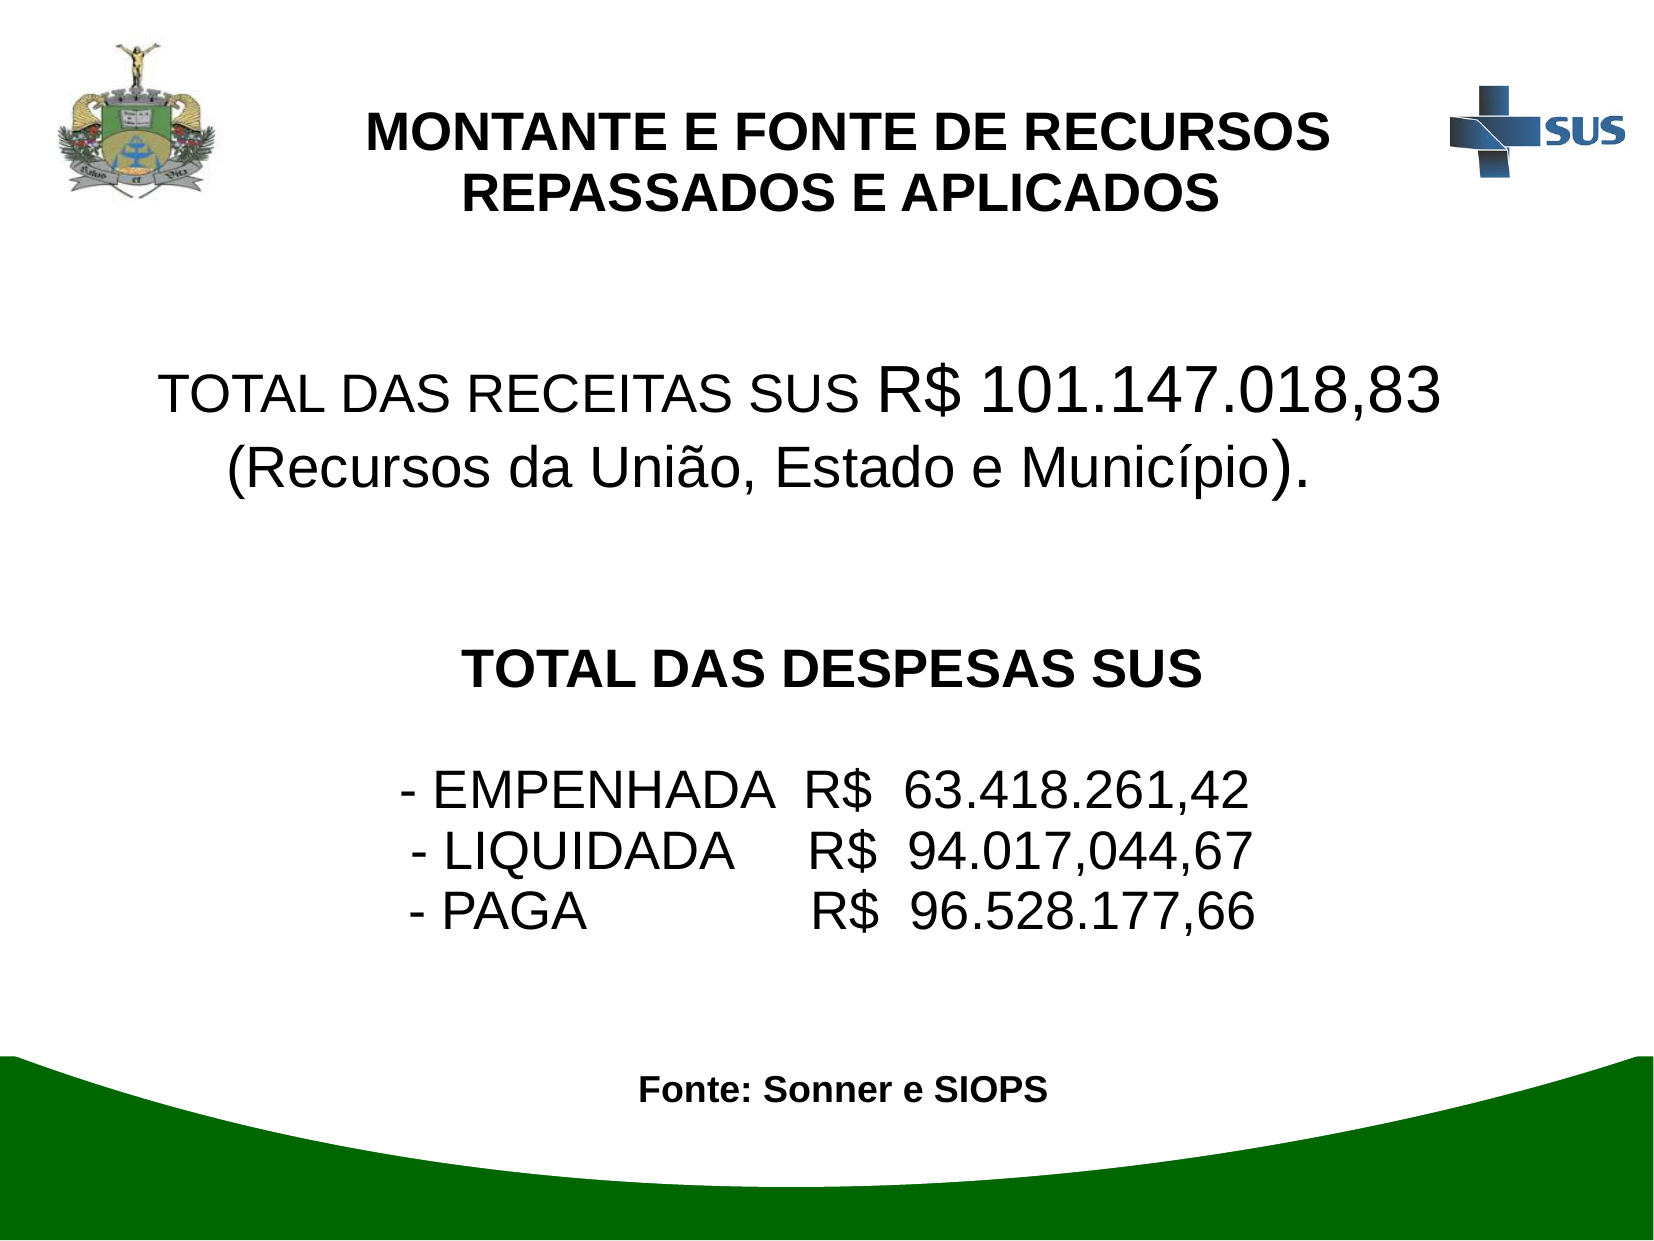

MONTANTE E FONTE DE RECURSOS REPASSADOS E APLICADOS
TOTAL DAS RECEITAS SUS R$ 101.147.018,83
 (Recursos da União, Estado e Município).
TOTAL DAS DESPESAS SUS
- EMPENHADA R$ 63.418.261,42
- LIQUIDADA R$ 94.017,044,67
- PAGA R$ 96.528.177,66
Fonte: Sonner e SIOPS